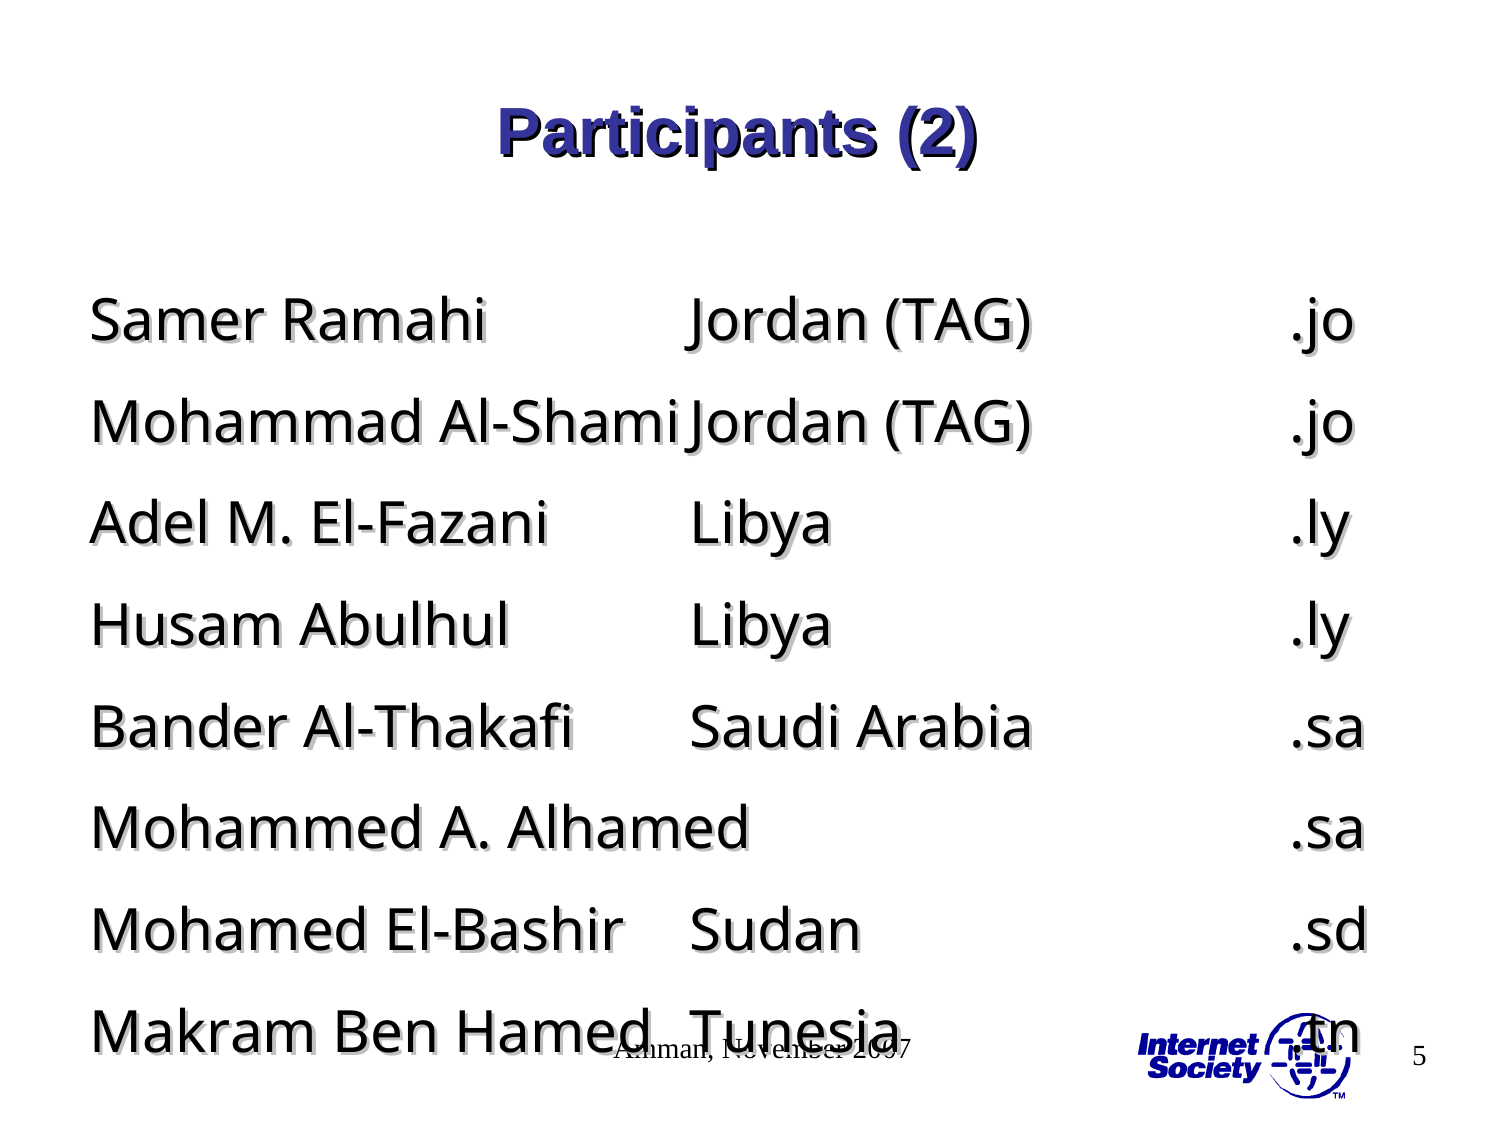

# Participants (2)
Samer Ramahi		Jordan (TAG)		.jo
Mohammad Al-Shami	Jordan (TAG)		.jo
Adel M. El-Fazani	Libya				.ly
Husam Abulhul		Libya				.ly
Bander Al-Thakafi	Saudi Arabia		.sa
Mohammed A. Alhamed				.sa
Mohamed El-Bashir	Sudan 			.sd
Makram Ben Hamed	Tunesia			.tn